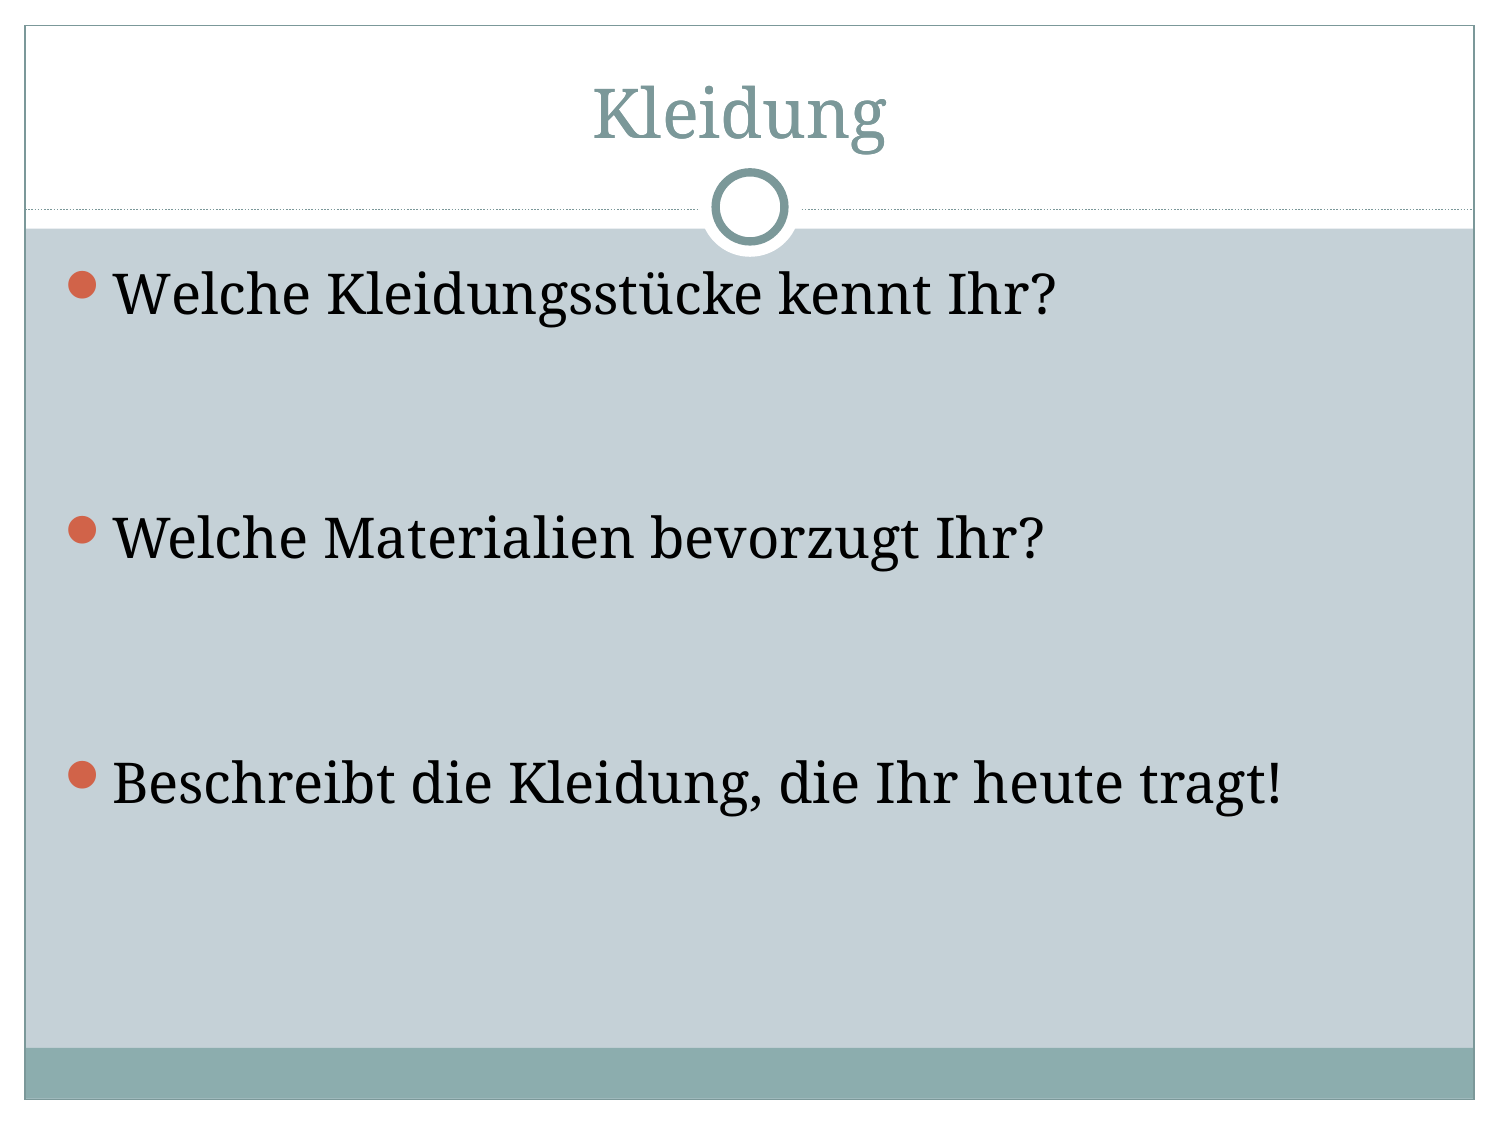

# Kleidung
Kleidung
Welche Kleidungsstücke kennt Ihr?
Welche Materialien bevorzugt Ihr?
Beschreibt die Kleidung, die Ihr heute tragt!